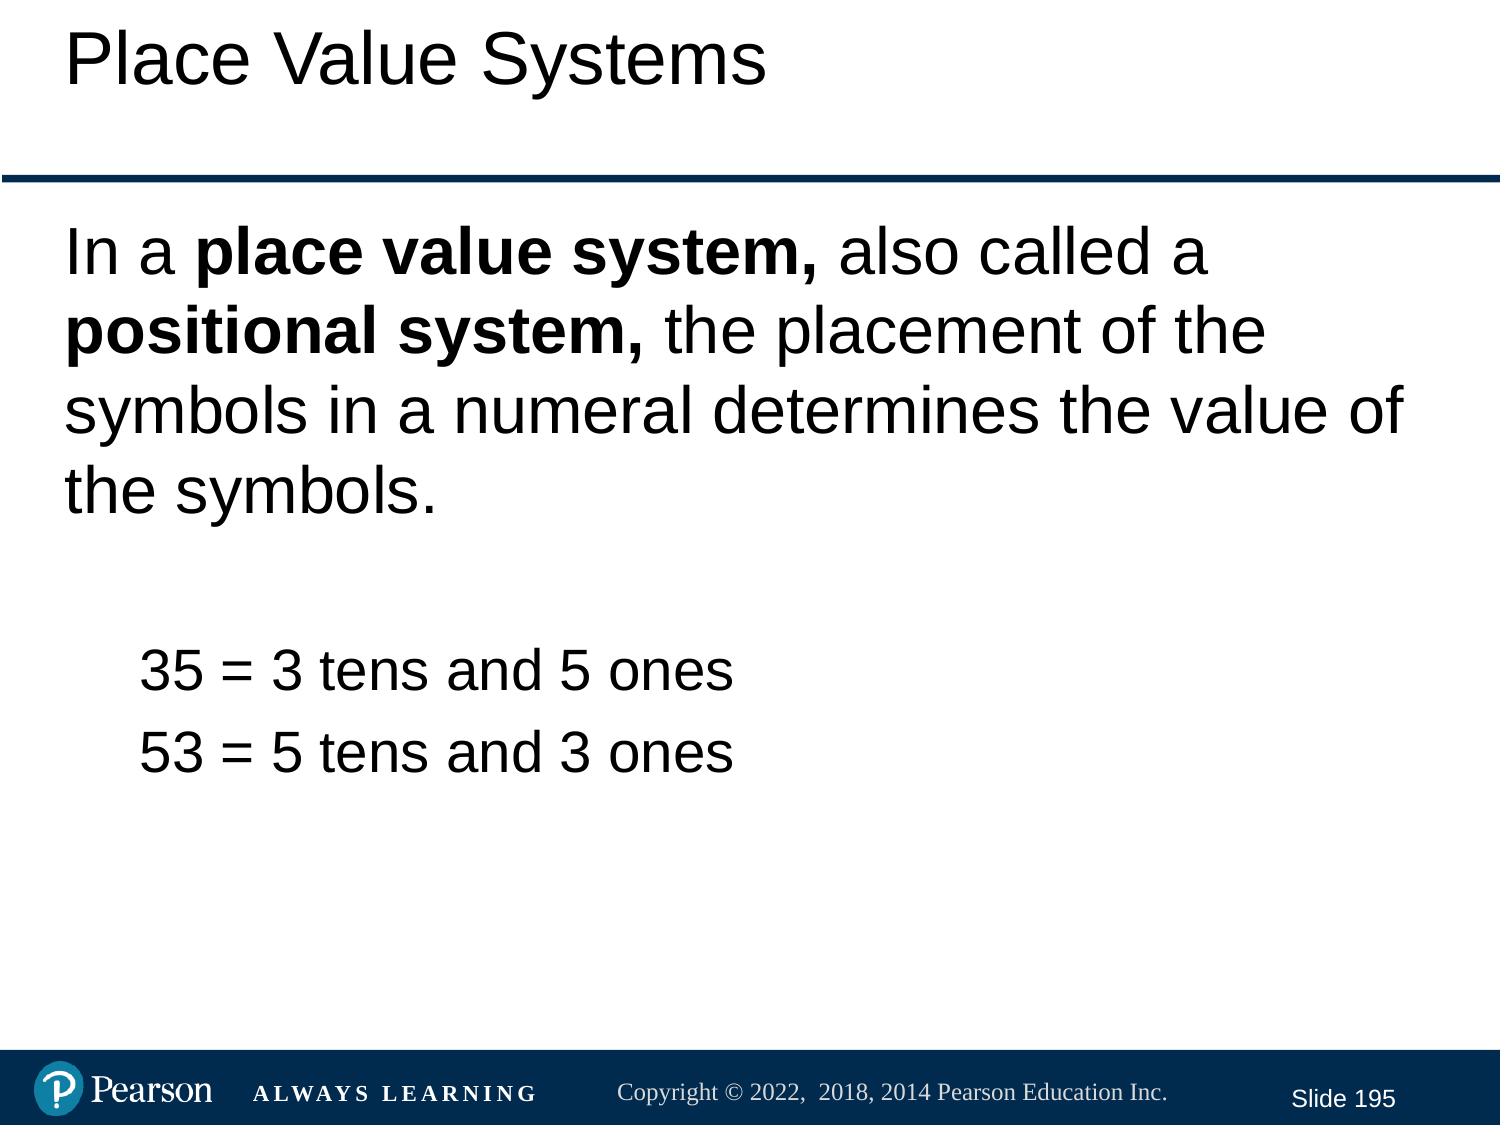

# Place Value Systems
In a place value system, also called a positional system, the placement of the symbols in a numeral determines the value of the symbols.
35 = 3 tens and 5 ones
53 = 5 tens and 3 ones